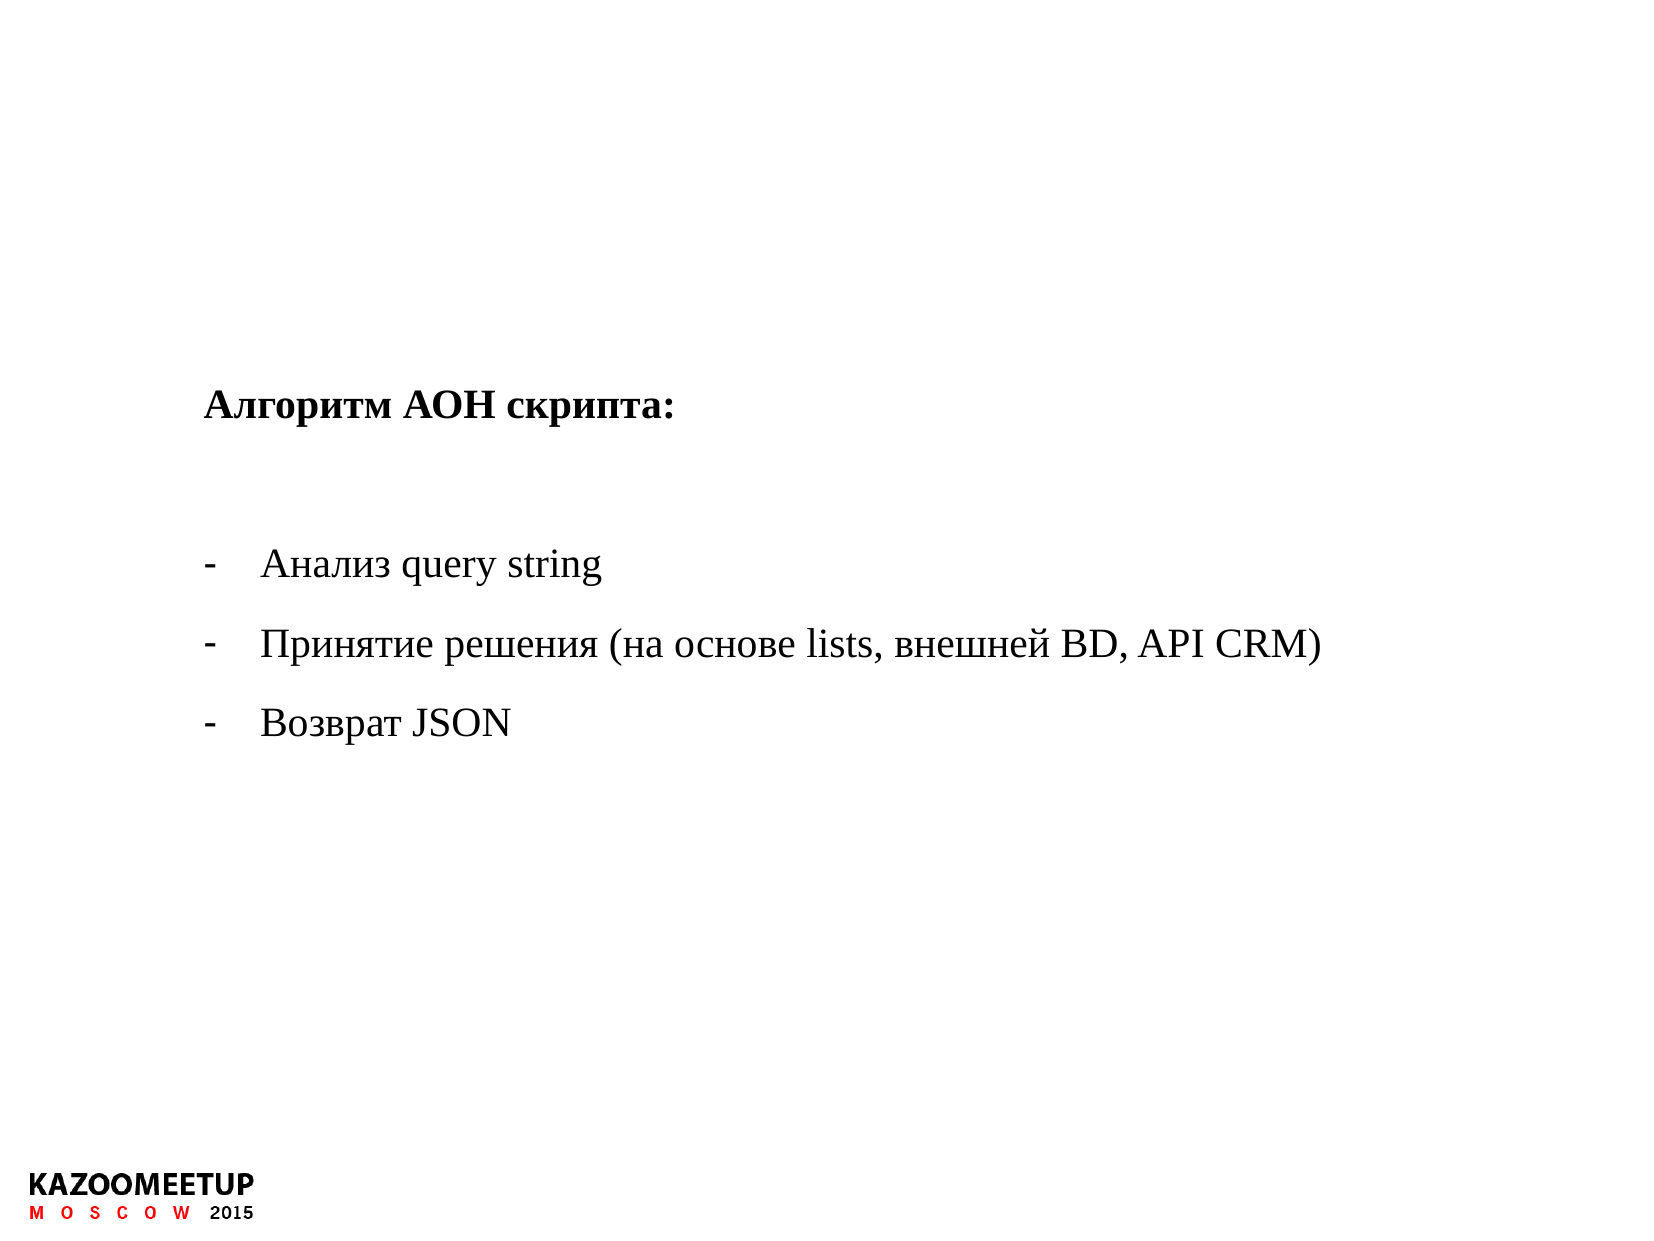

# Алгоритм АОН скрипта:
Анализ query string
Принятие решения (на основе lists, внешней BD, API CRM)
Возврат JSON